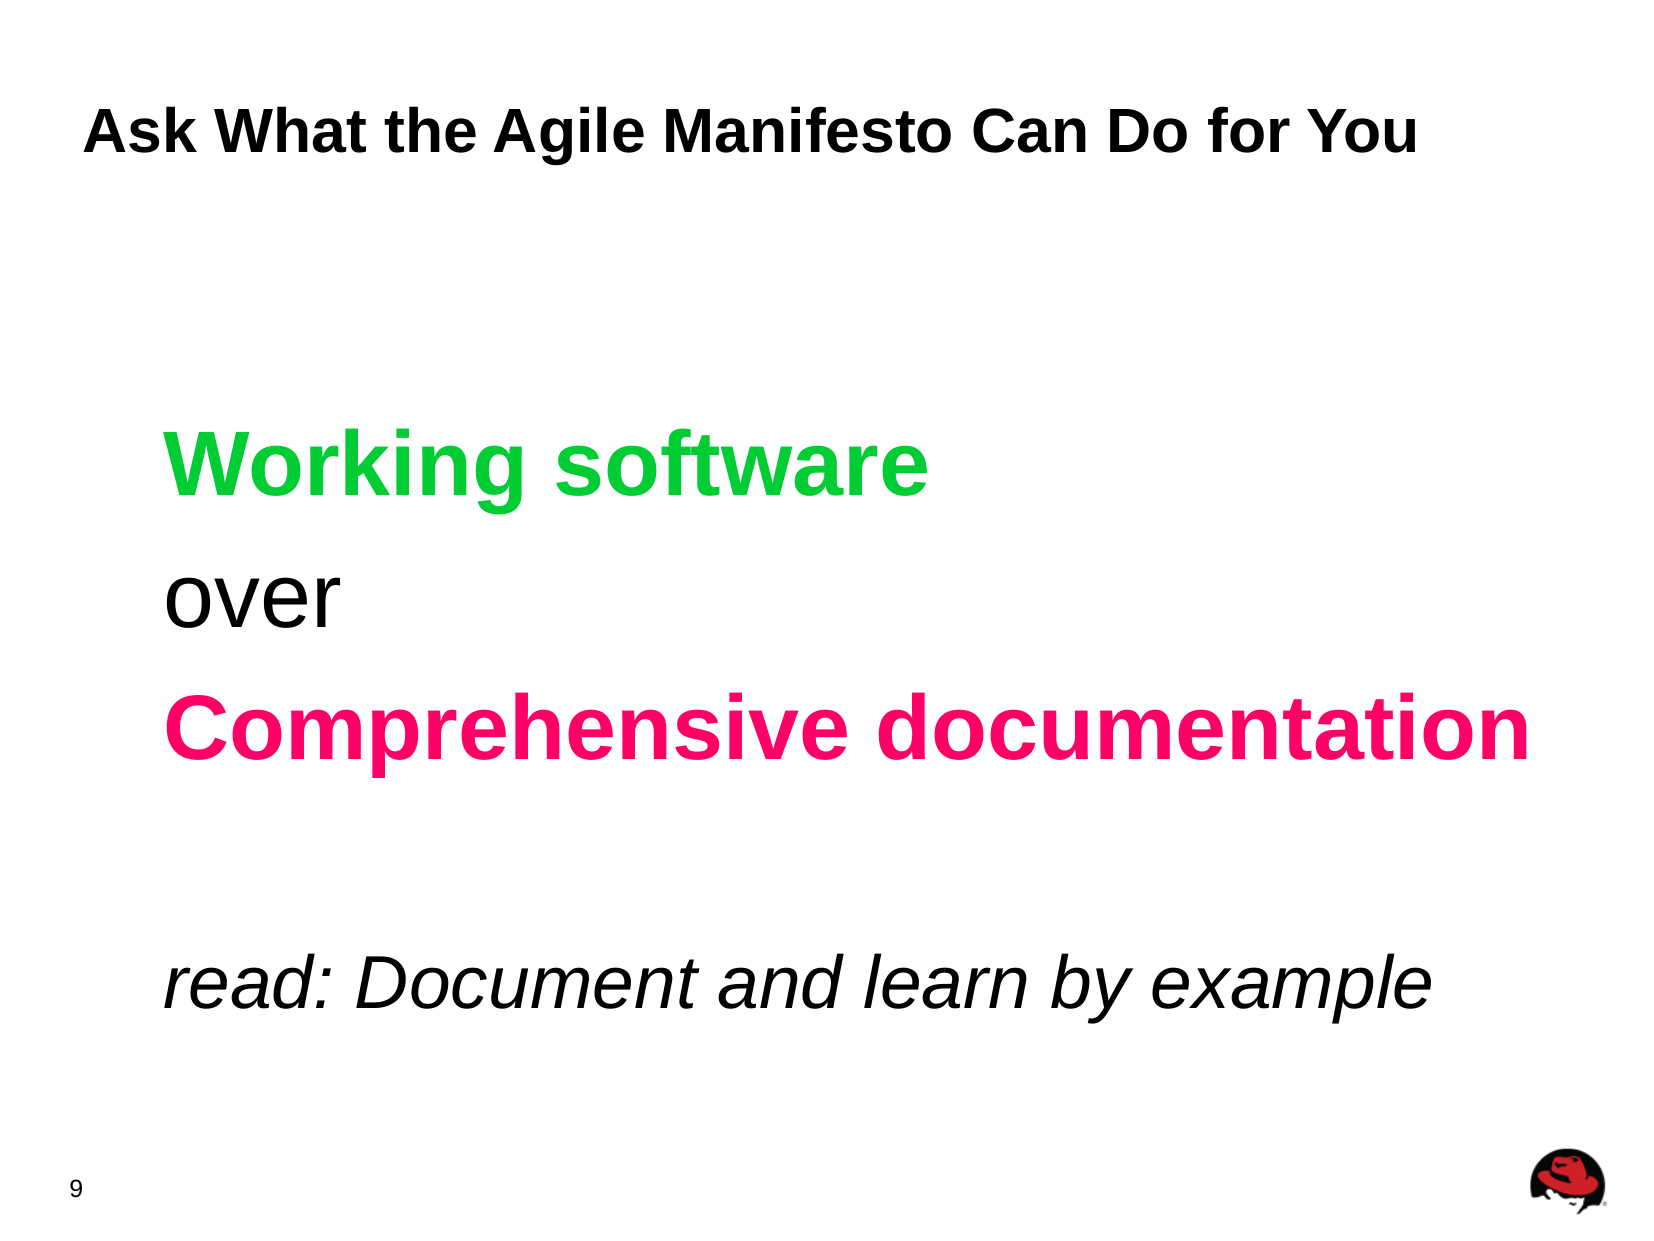

# Ask What the Agile Manifesto Can Do for You
Working software
over
Comprehensive documentation
read: Document and learn by example